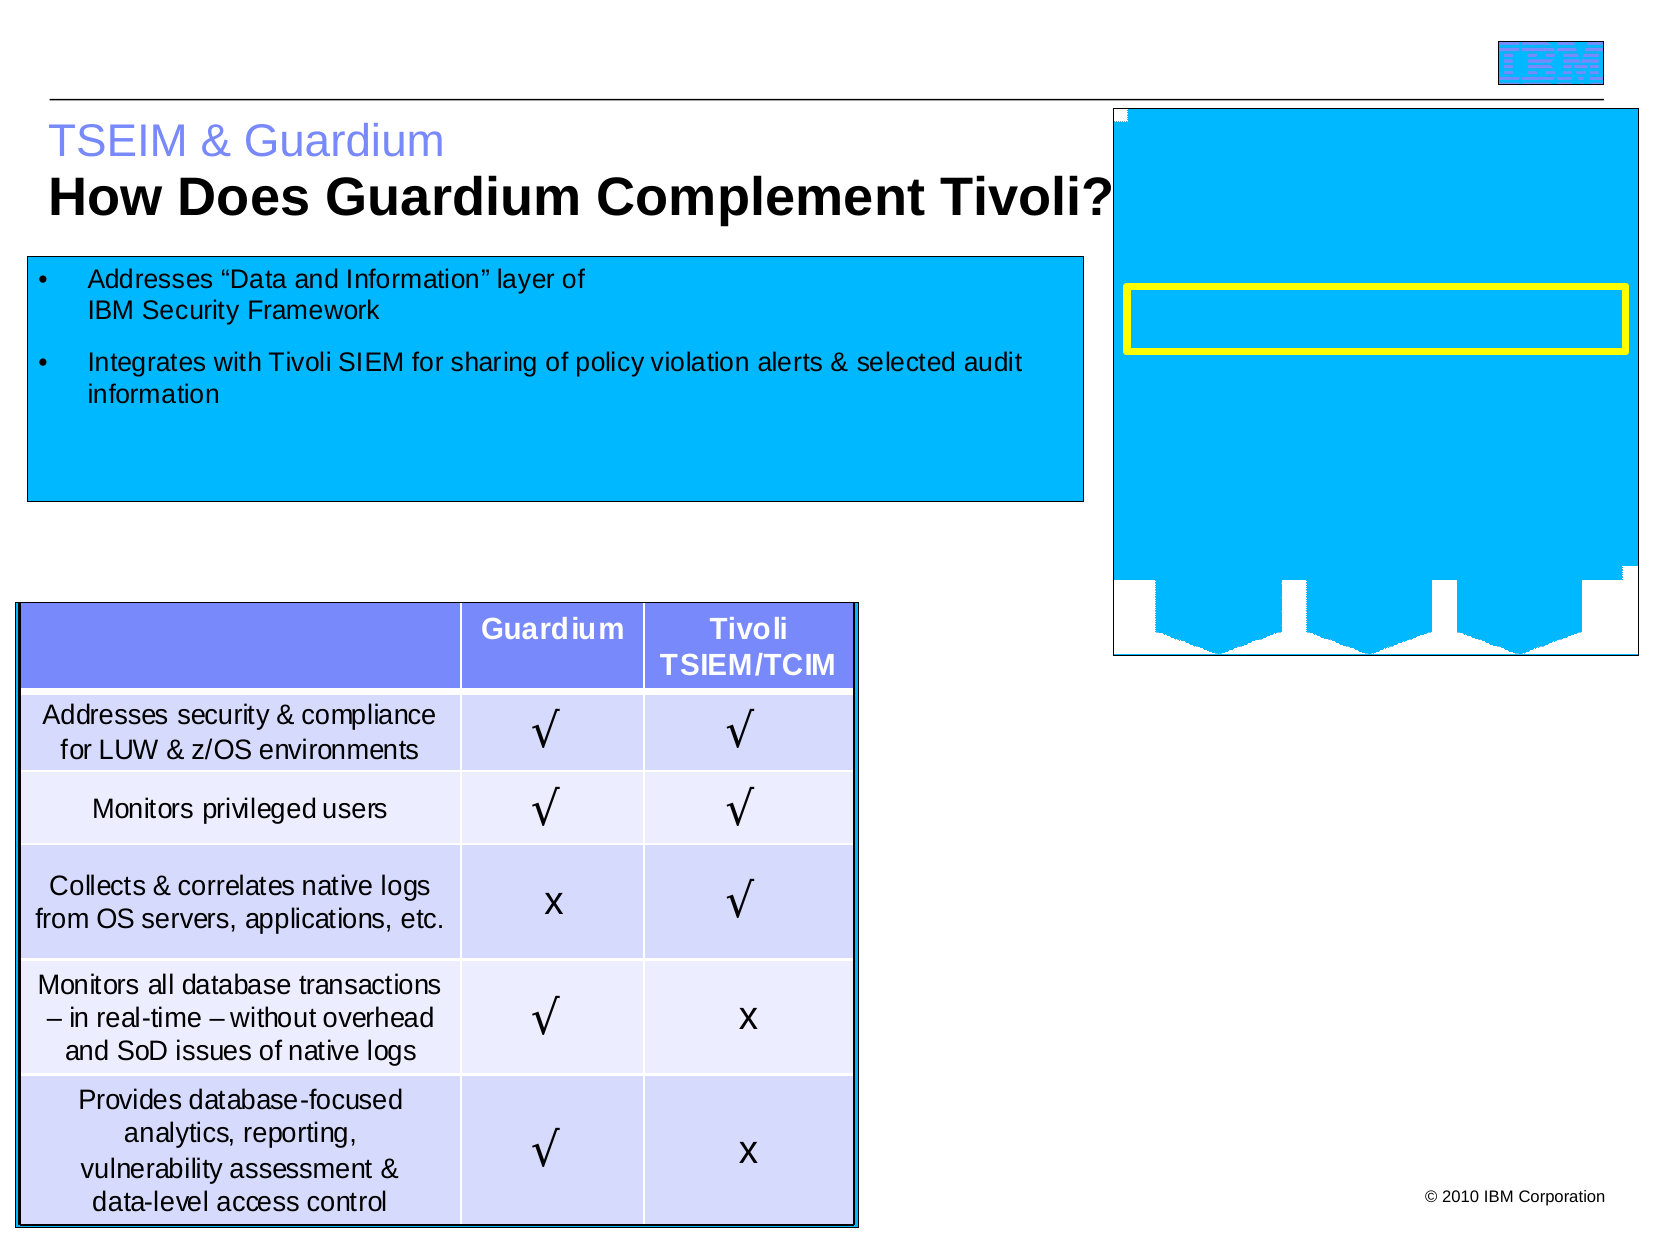

# TSEIM & Guardium How Does Guardium Complement Tivoli?